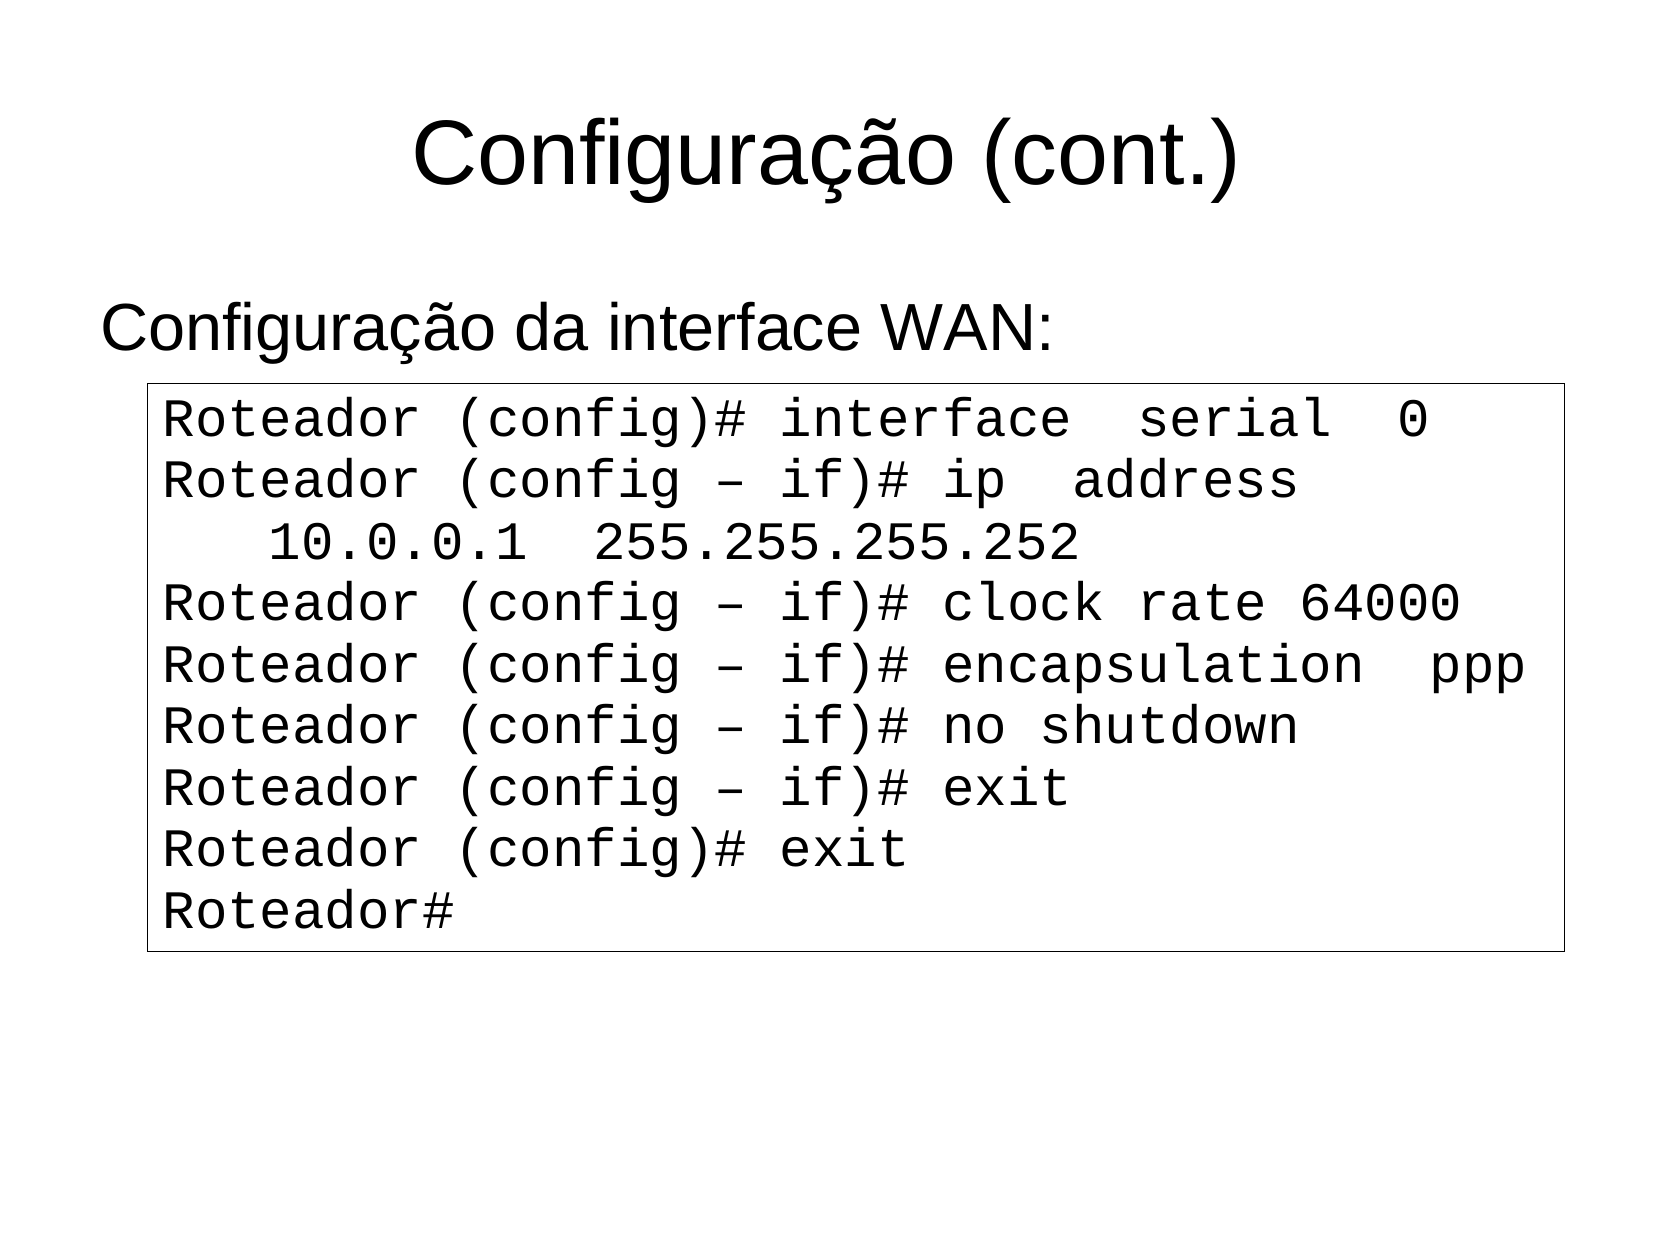

# Configuração (cont.)
Configuração da interface WAN:
Roteador (config)# interface serial 0
Roteador (config – if)# ip address
	 10.0.0.1 255.255.255.252
Roteador (config – if)# clock rate 64000
Roteador (config – if)# encapsulation ppp
Roteador (config – if)# no shutdown
Roteador (config – if)# exit
Roteador (config)# exit
Roteador#